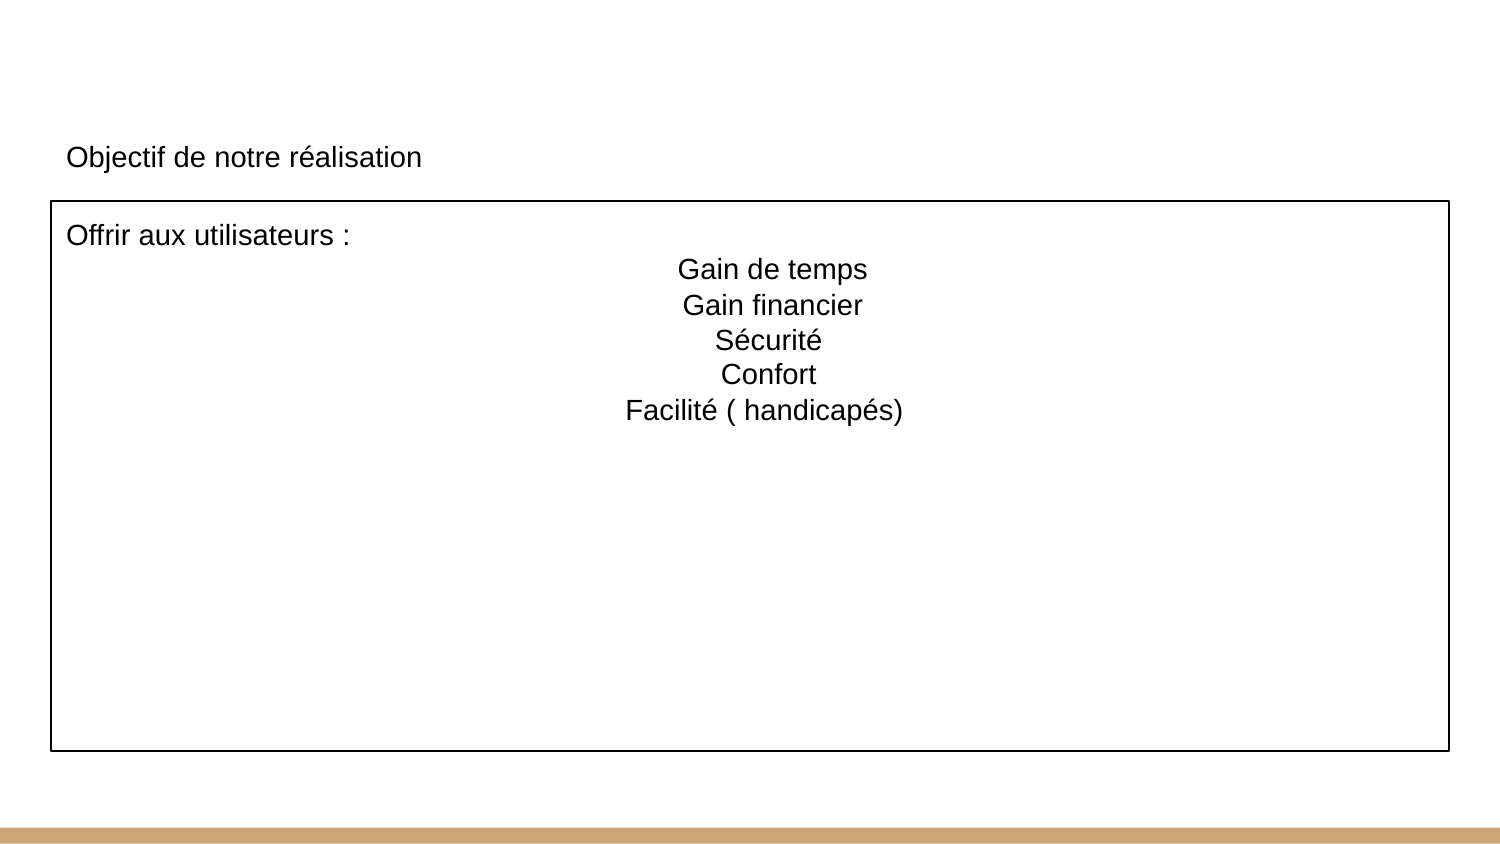

# Objectif de notre réalisation
Offrir aux utilisateurs :
 Gain de temps
 Gain financier
Sécurité
Confort
Facilité ( handicapés)